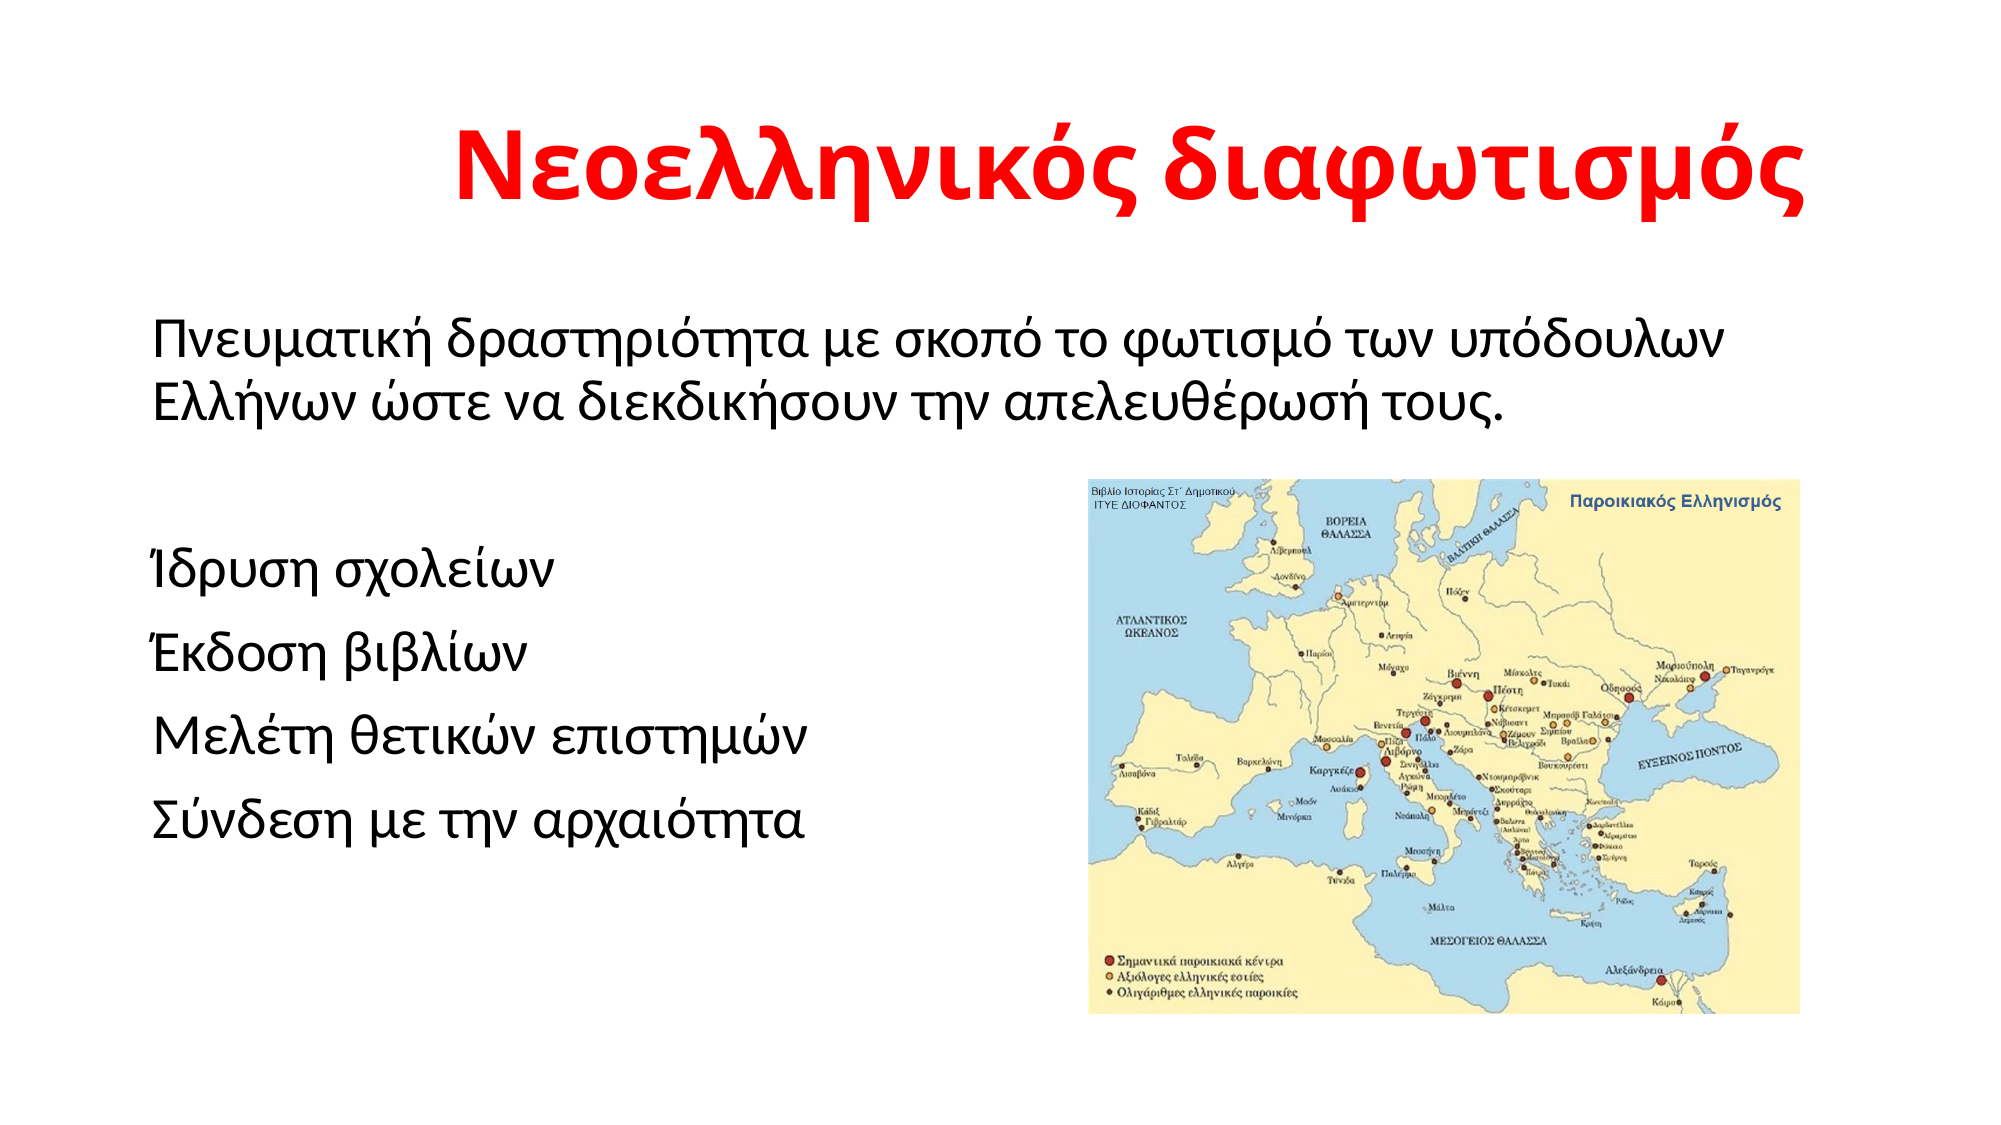

# Νεοελληνικός διαφωτισμός
Πνευματική δραστηριότητα με σκοπό το φωτισμό των υπόδουλων Ελλήνων ώστε να διεκδικήσουν την απελευθέρωσή τους.
Ίδρυση σχολείων
Έκδοση βιβλίων
Μελέτη θετικών επιστημών
Σύνδεση με την αρχαιότητα